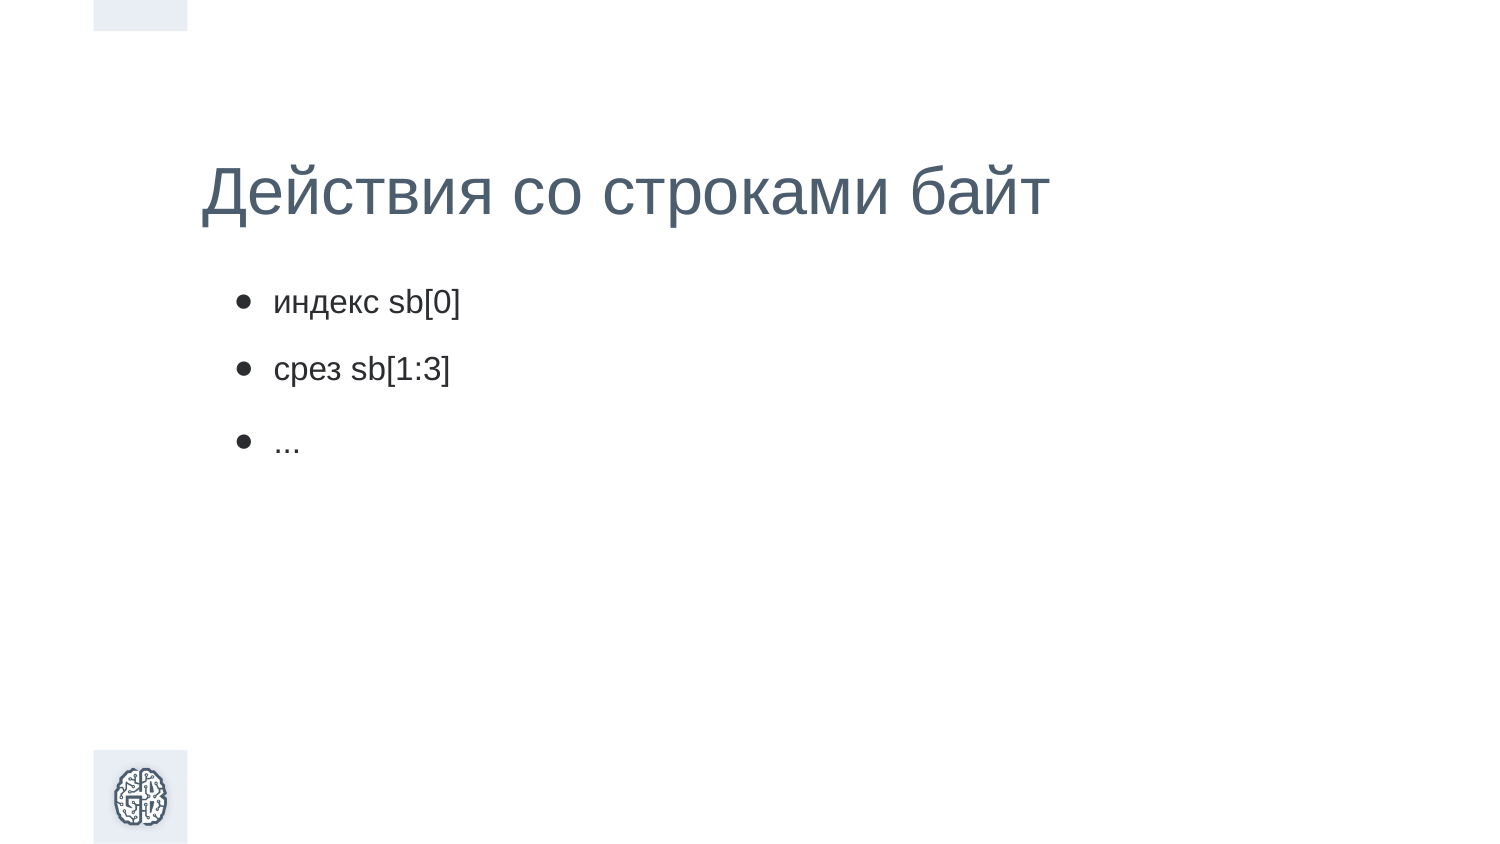

Действия со строками байт
индекс sb[0]
срез sb[1:3]
...